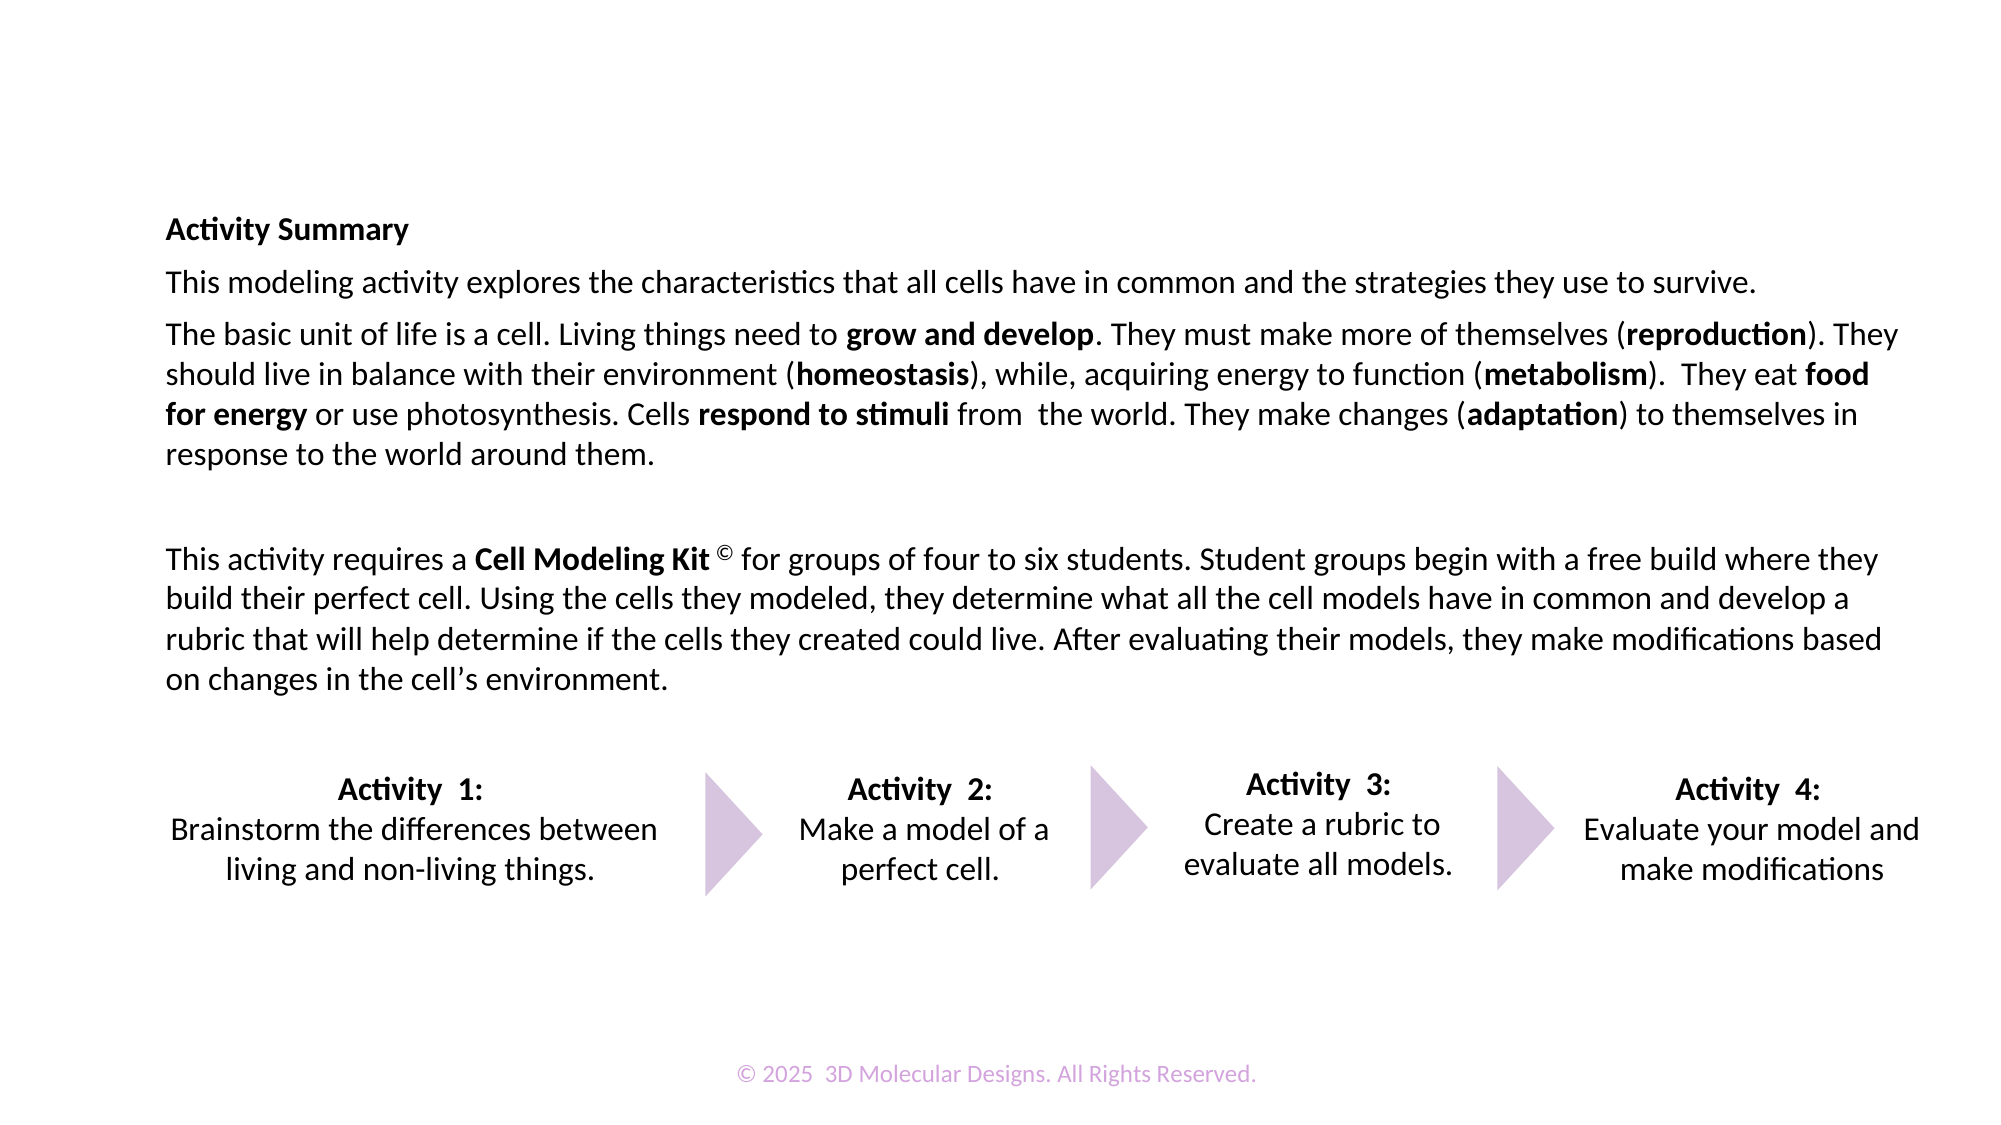

Teacher Guide – Summary
Activity Summary
This modeling activity explores the characteristics that all cells have in common and the strategies they use to survive.
The basic unit of life is a cell. Living things need to grow and develop. They must make more of themselves (reproduction). They should live in balance with their environment (homeostasis), while, acquiring energy to function (metabolism). They eat food for energy or use photosynthesis. Cells respond to stimuli from the world. They make changes (adaptation) to themselves in response to the world around them.
This activity requires a Cell Modeling Kit © for groups of four to six students. Student groups begin with a free build where they build their perfect cell. Using the cells they modeled, they determine what all the cell models have in common and develop a rubric that will help determine if the cells they created could live. After evaluating their models, they make modifications based on changes in the cell’s environment.
Activity 1:
Brainstorm the differences between living and non-living things.
Activity 3:
Create a rubric to evaluate all models.
Activity 2:
Make a model of a perfect cell.
Activity 4:
Evaluate your model and make modifications
© 2025 3D Molecular Designs. All Rights Reserved.